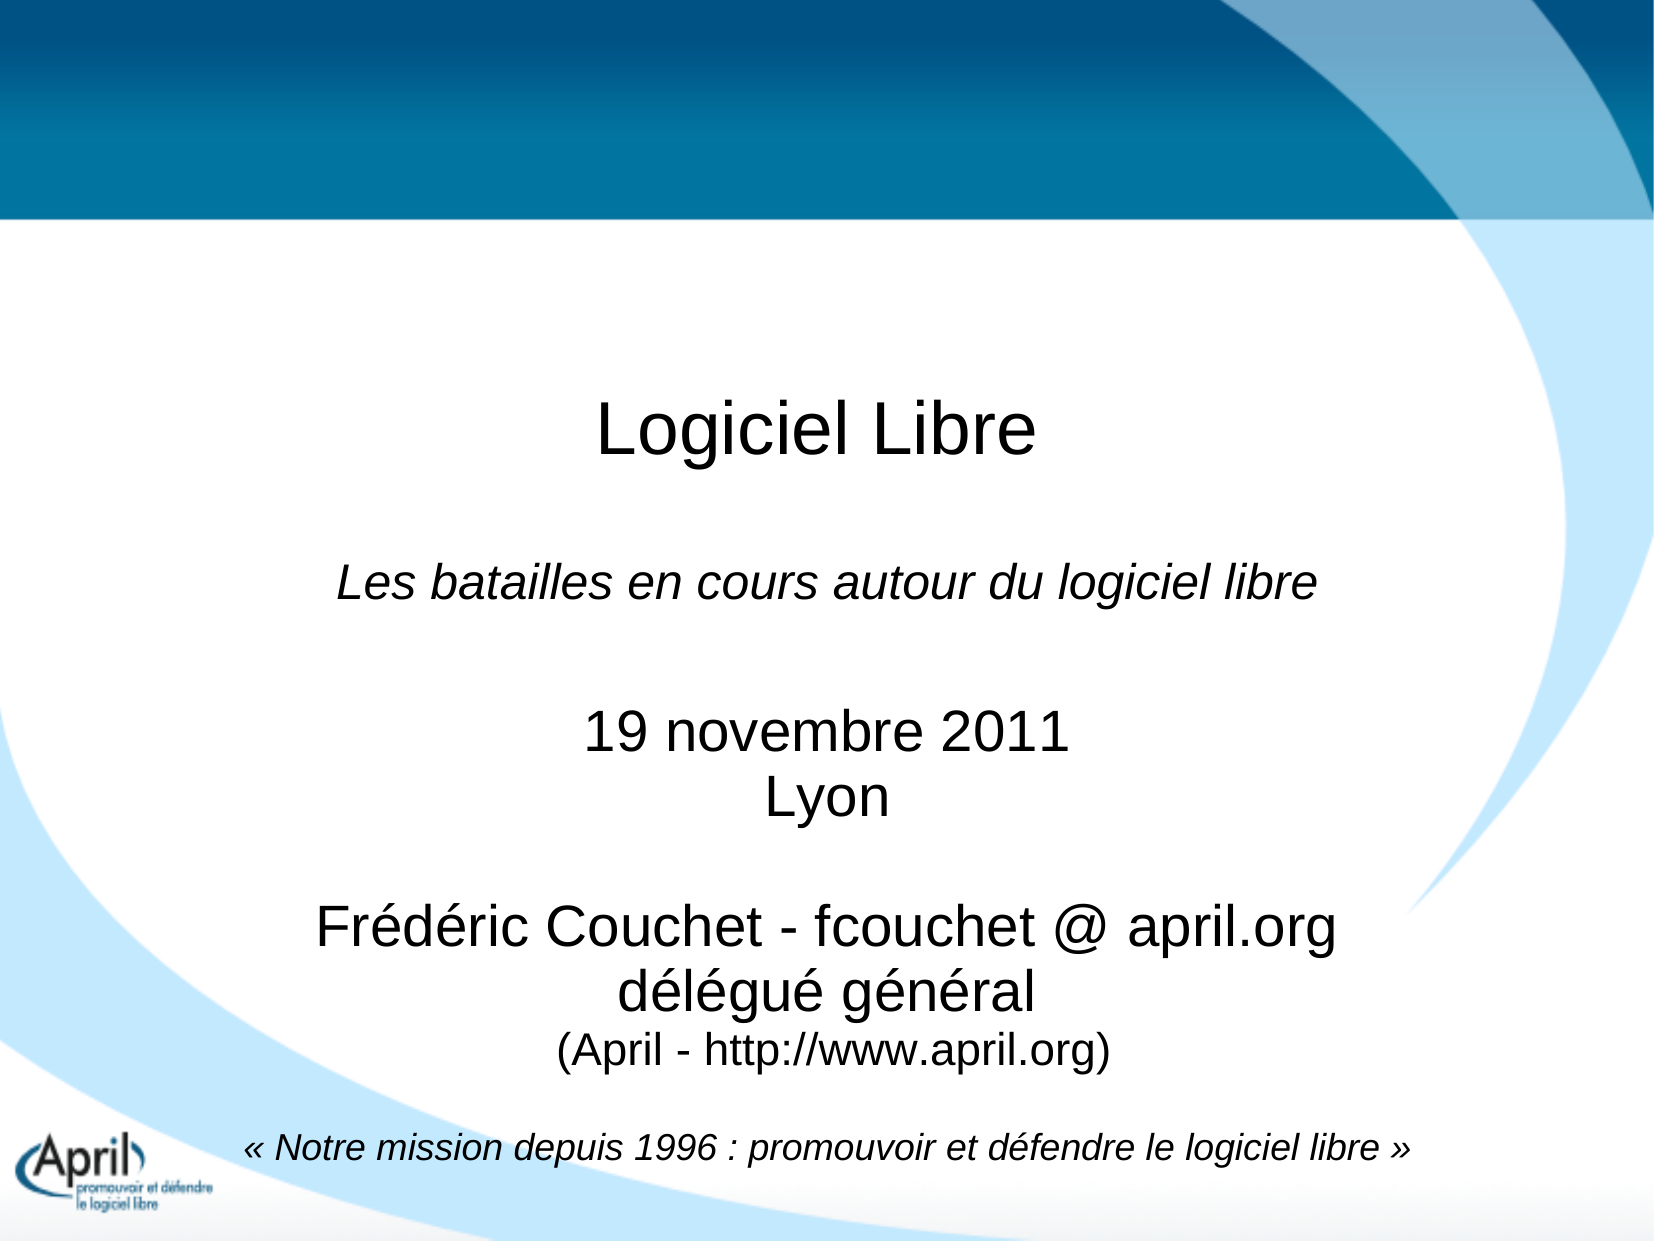

# Logiciel Libre
Les batailles en cours autour du logiciel libre
19 novembre 2011
Lyon
Frédéric Couchet - fcouchet @ april.org
délégué général
 (April - http://www.april.org)
« Notre mission depuis 1996 : promouvoir et défendre le logiciel libre »